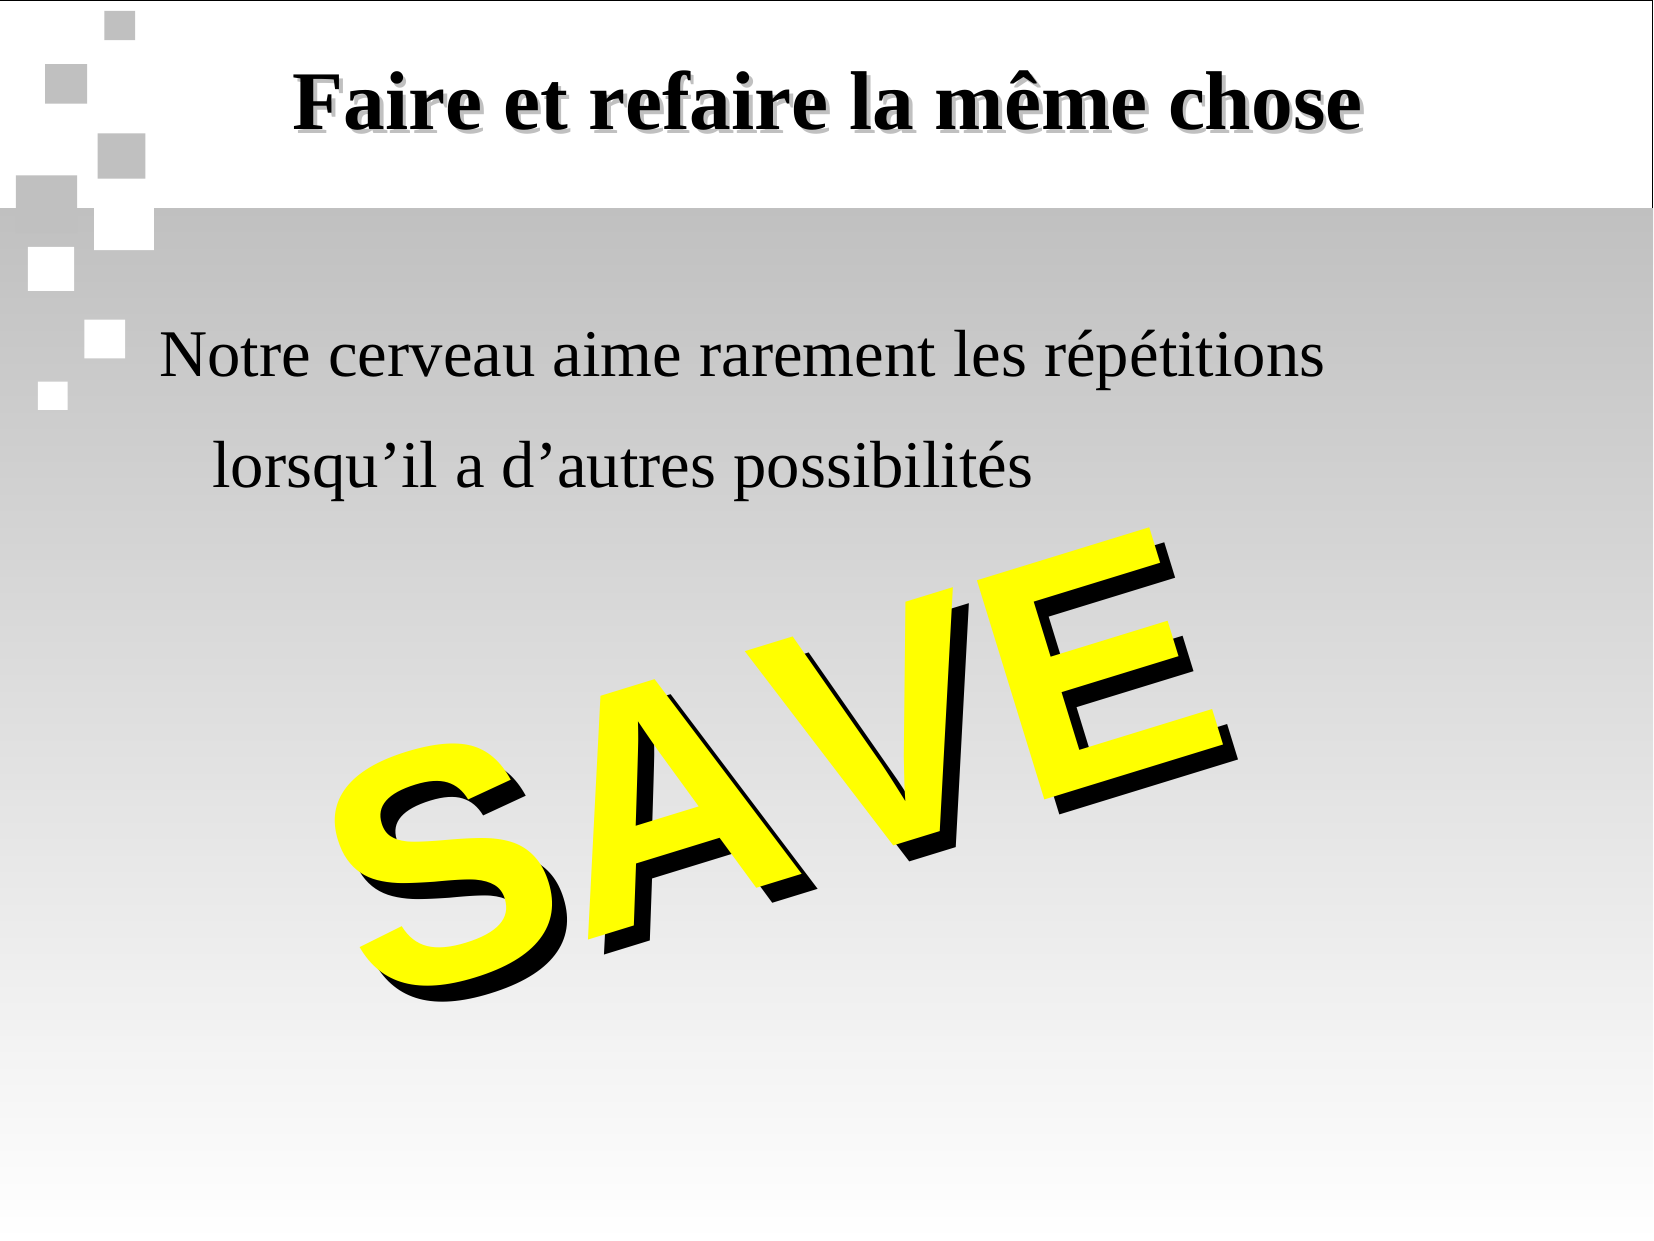

# Faire et refaire la même chose
Notre cerveau aime rarement les répétitions lorsqu’il a d’autres possibilités
SAVE